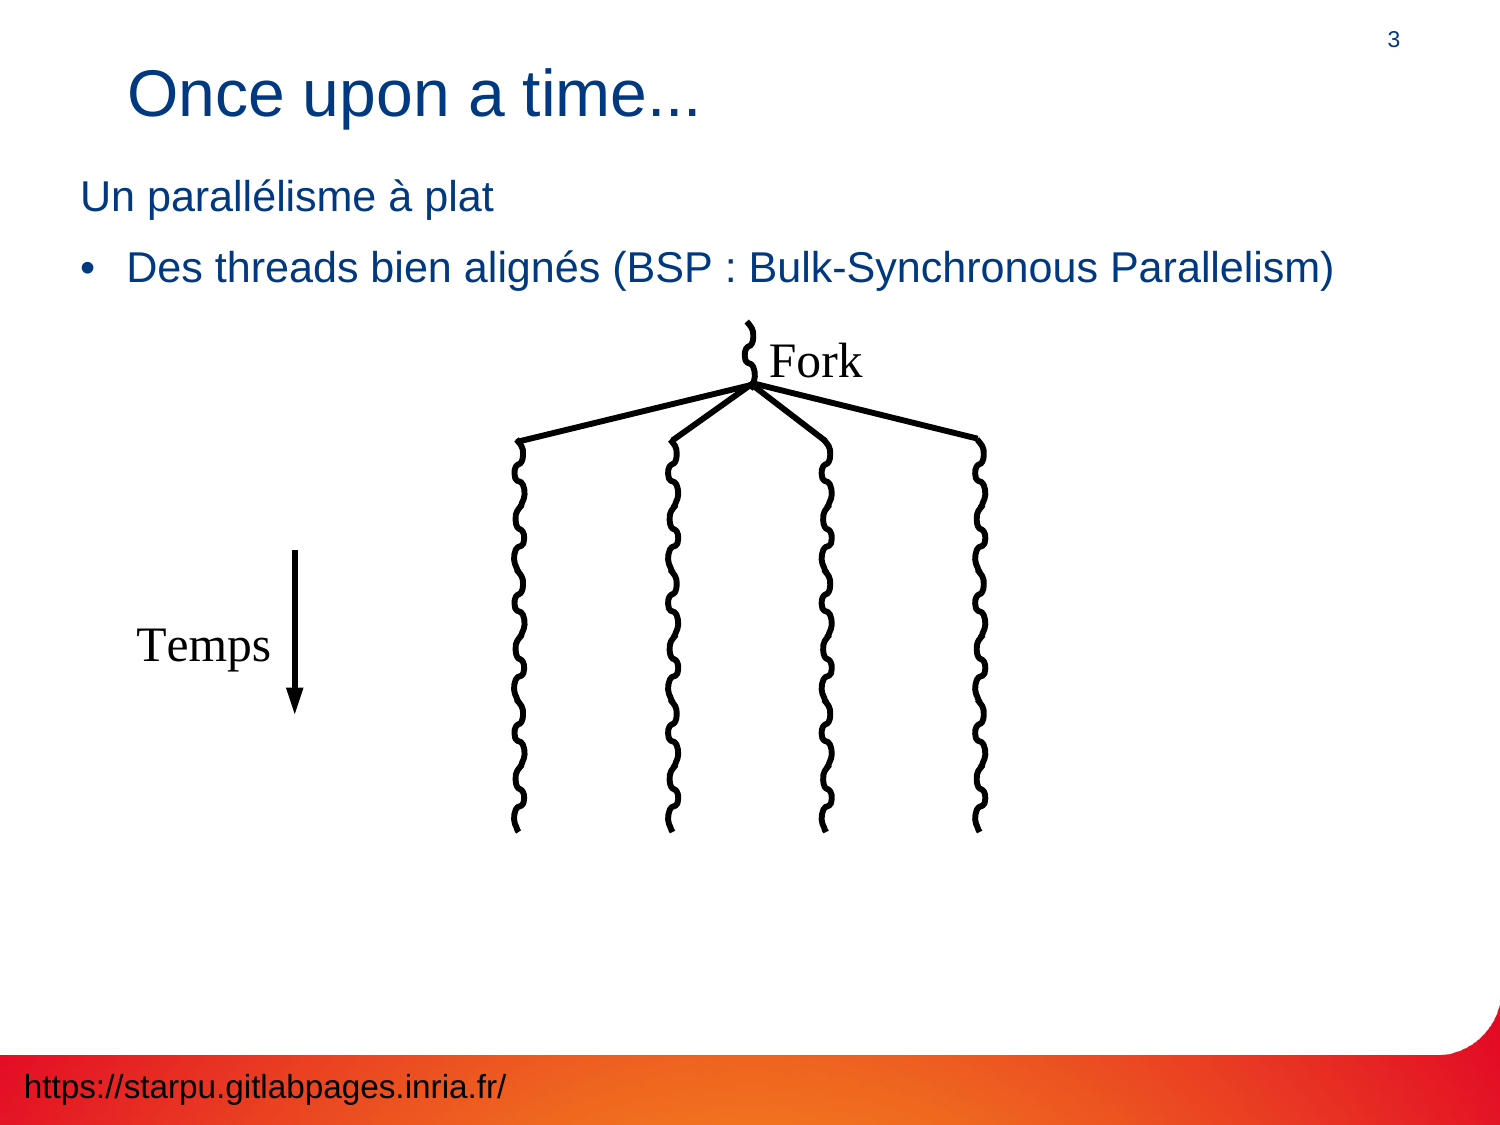

# Once upon a time...
Un parallélisme à plat
Des threads bien alignés (BSP : Bulk-Synchronous Parallelism)
Fork
Temps